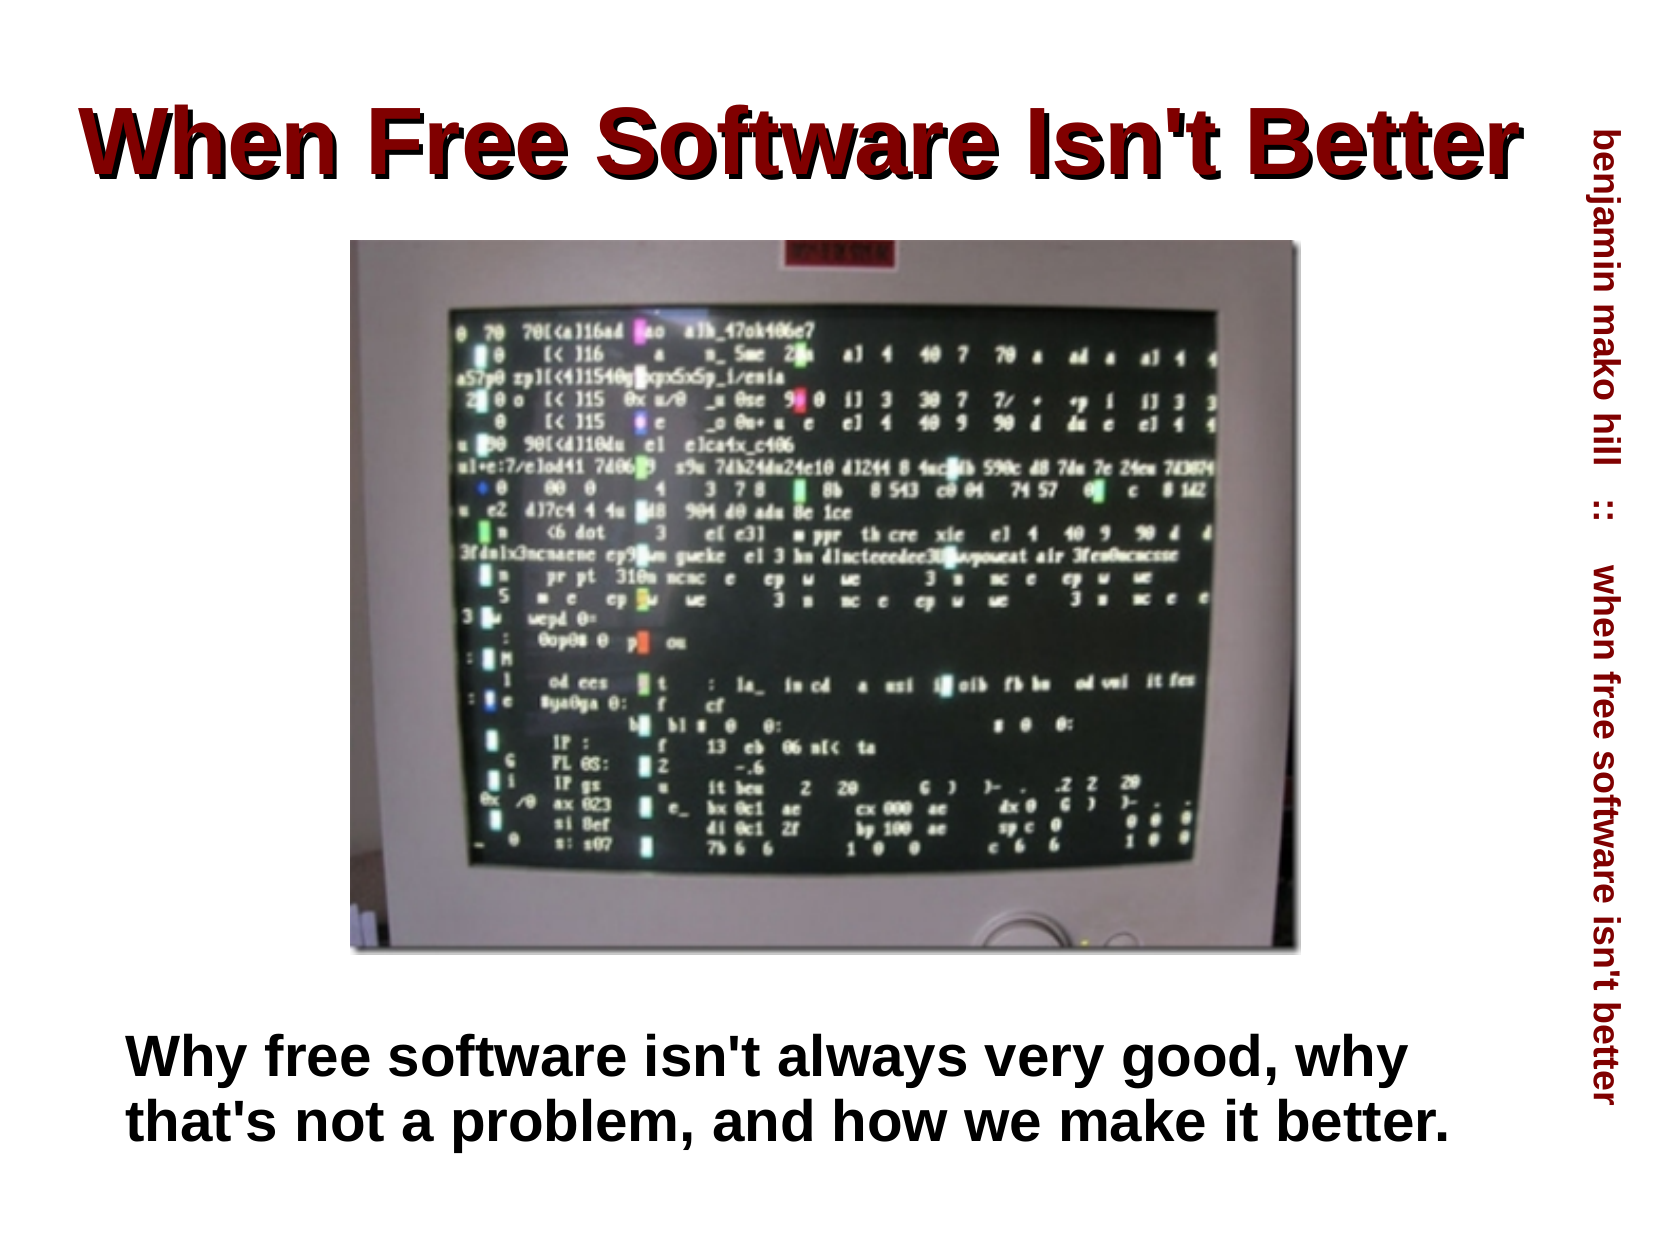

# When Free Software Isn't Better
Why free software isn't always very good, why that's not a problem, and how we make it better.